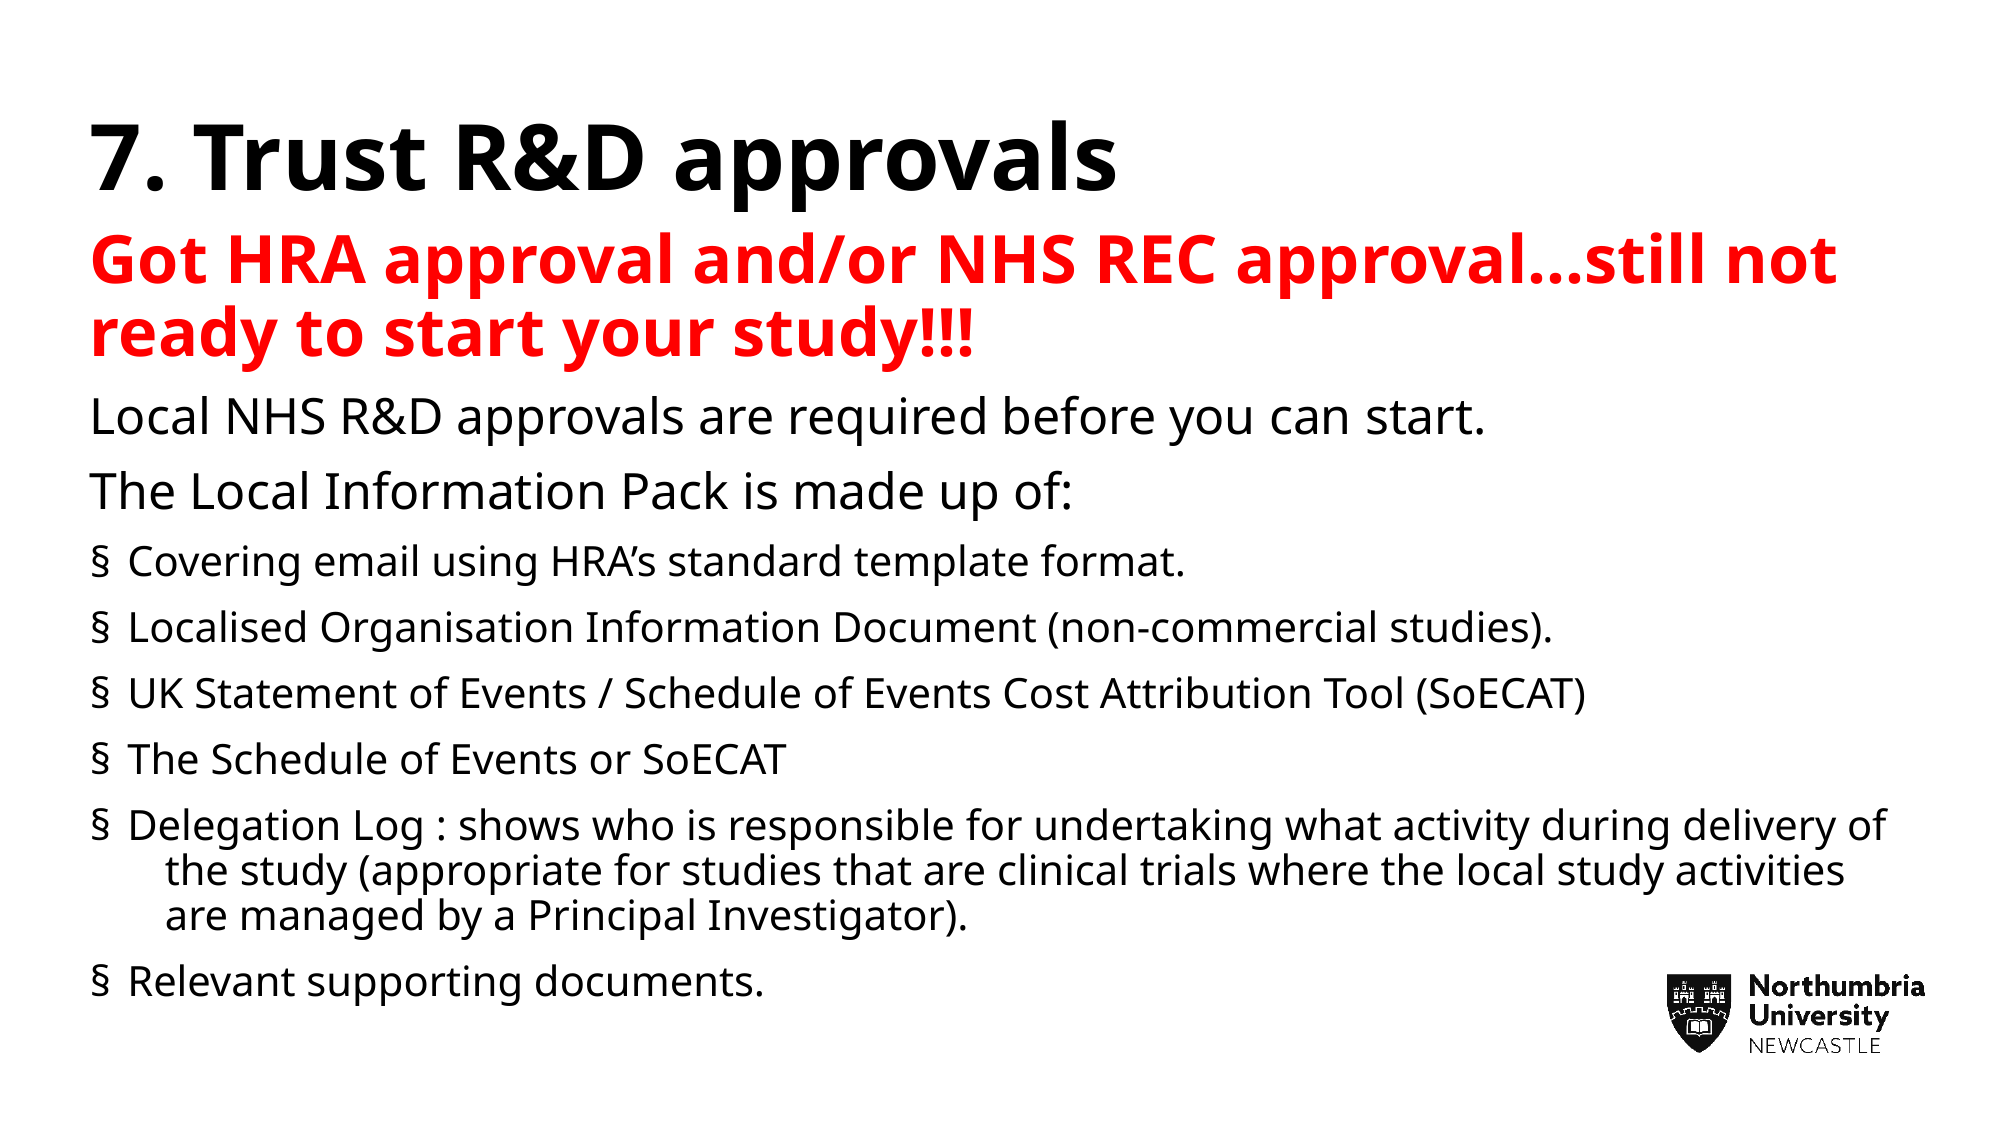

7. Trust R&D approvals
# Got HRA approval and/or NHS REC approval…still not ready to start your study!!!
Local NHS R&D approvals are required before you can start.
The Local Information Pack is made up of:
Covering email using HRA’s standard template format.
Localised Organisation Information Document (non-commercial studies).
UK Statement of Events / Schedule of Events Cost Attribution Tool (SoECAT)
The Schedule of Events or SoECAT
Delegation Log : shows who is responsible for undertaking what activity during delivery of the study (appropriate for studies that are clinical trials where the local study activities are managed by a Principal Investigator).
Relevant supporting documents.